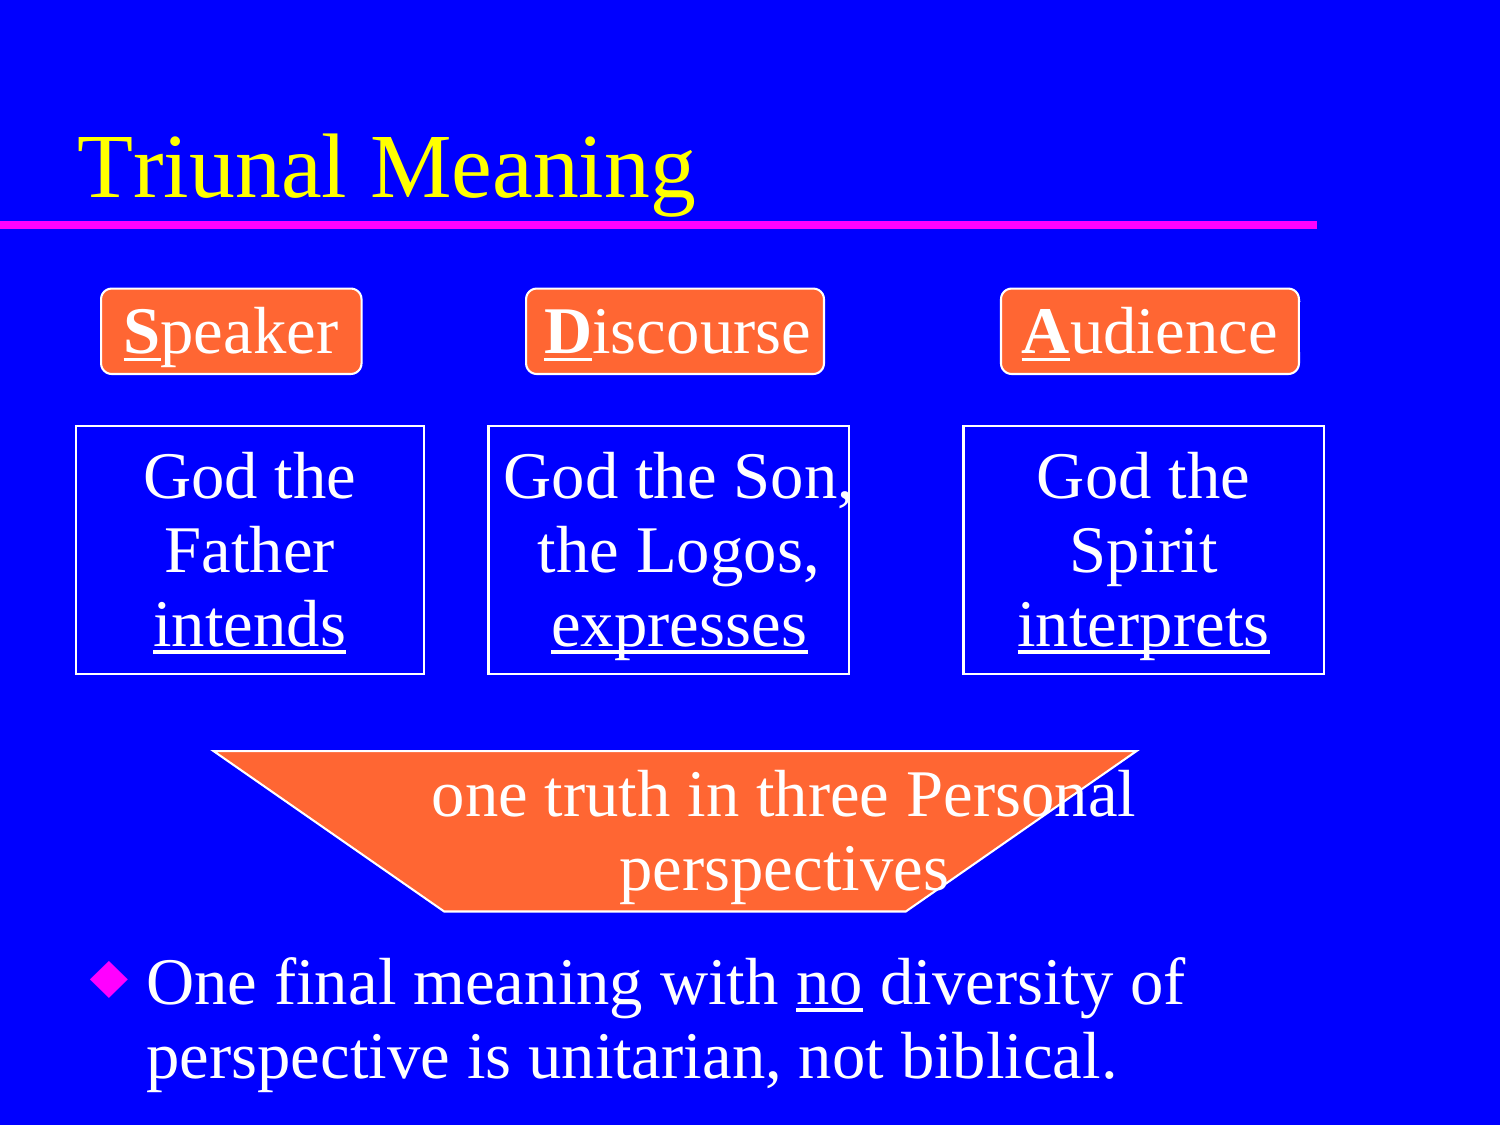

# Triunal Meaning
Speaker
Discourse
Audience
God the
Father
intends
God the Son,
the Logos,
expresses
God the
Spirit
interprets
one truth in three Personal
perspectives
One final meaning with no diversity of perspective is unitarian, not biblical.